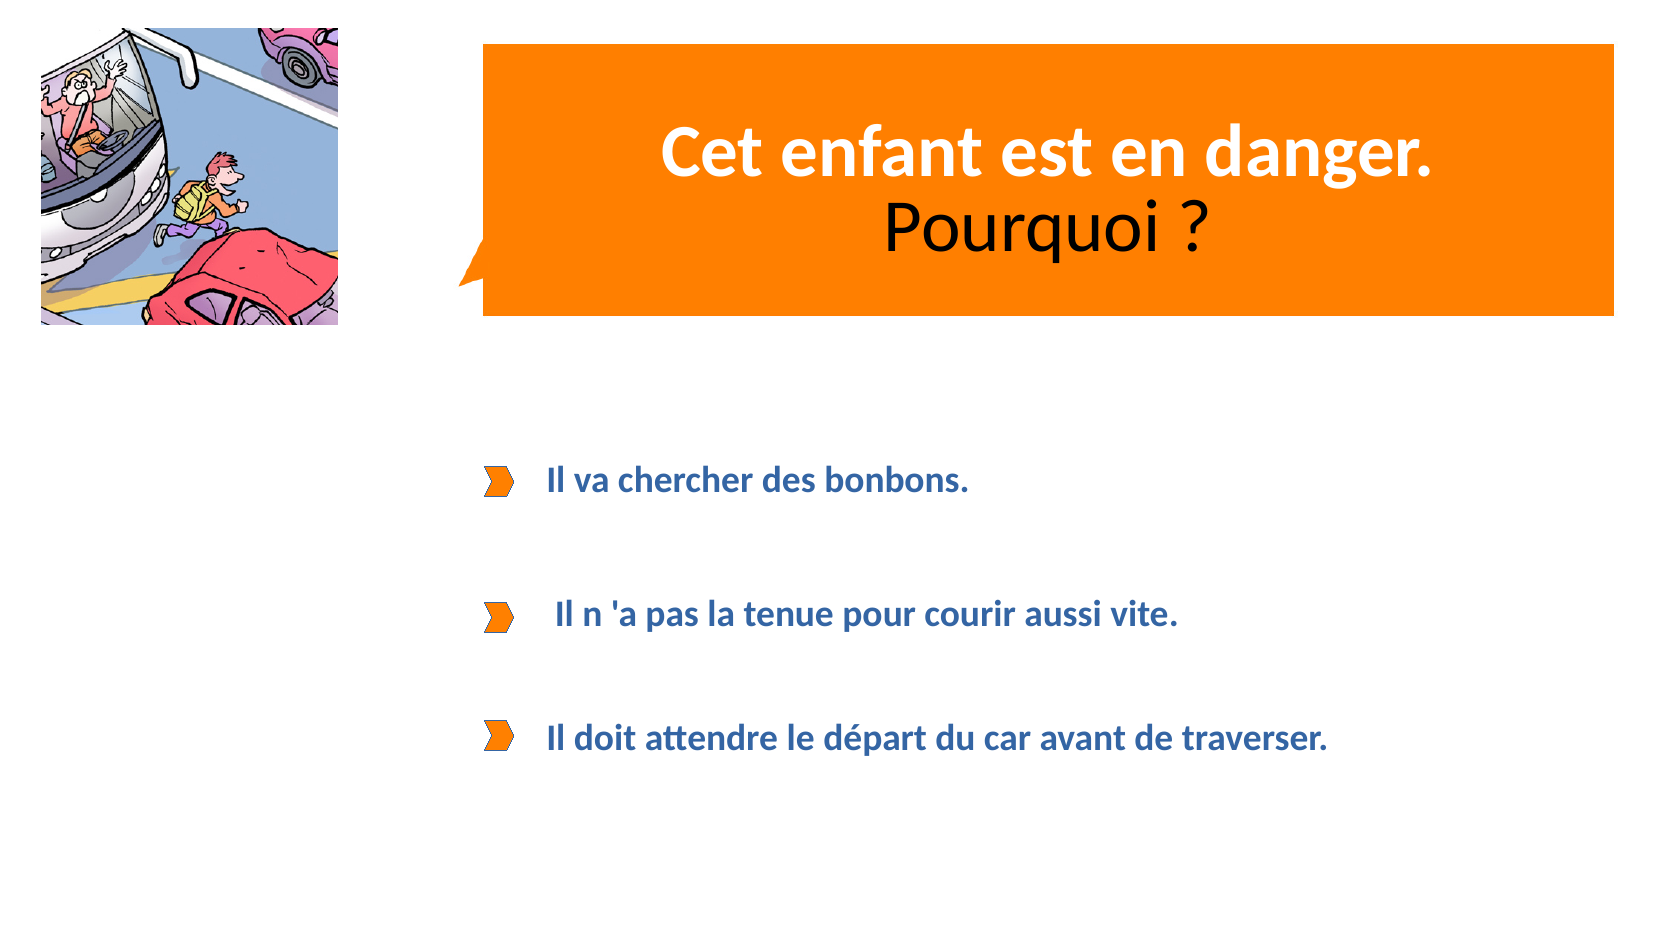

Cet enfant est en danger.
Pourquoi ?
Il va chercher des bonbons.
 Il n 'a pas la tenue pour courir aussi vite.
Il doit attendre le départ du car avant de traverser.